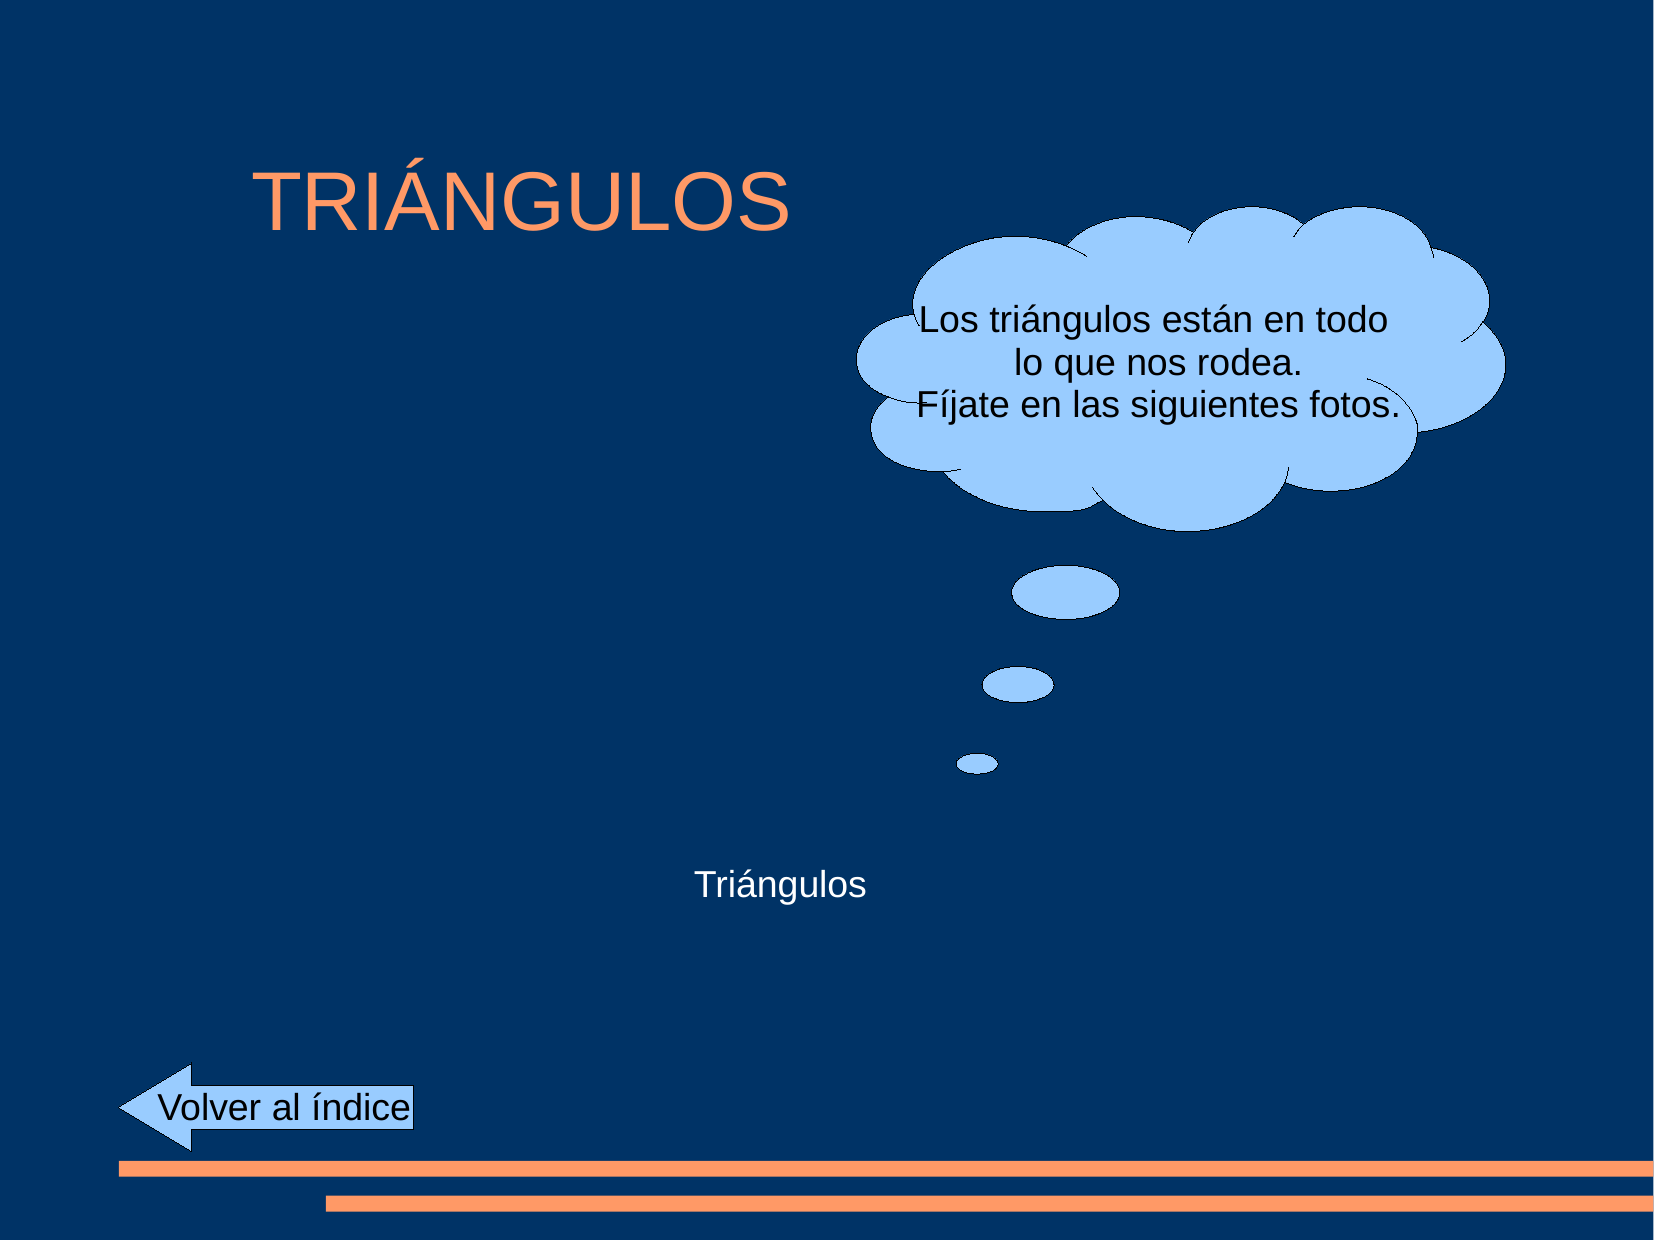

TRIÁNGULOS
Los triángulos están en todo
lo que nos rodea.
Fíjate en las siguientes fotos.
Triángulos
Volver al índice